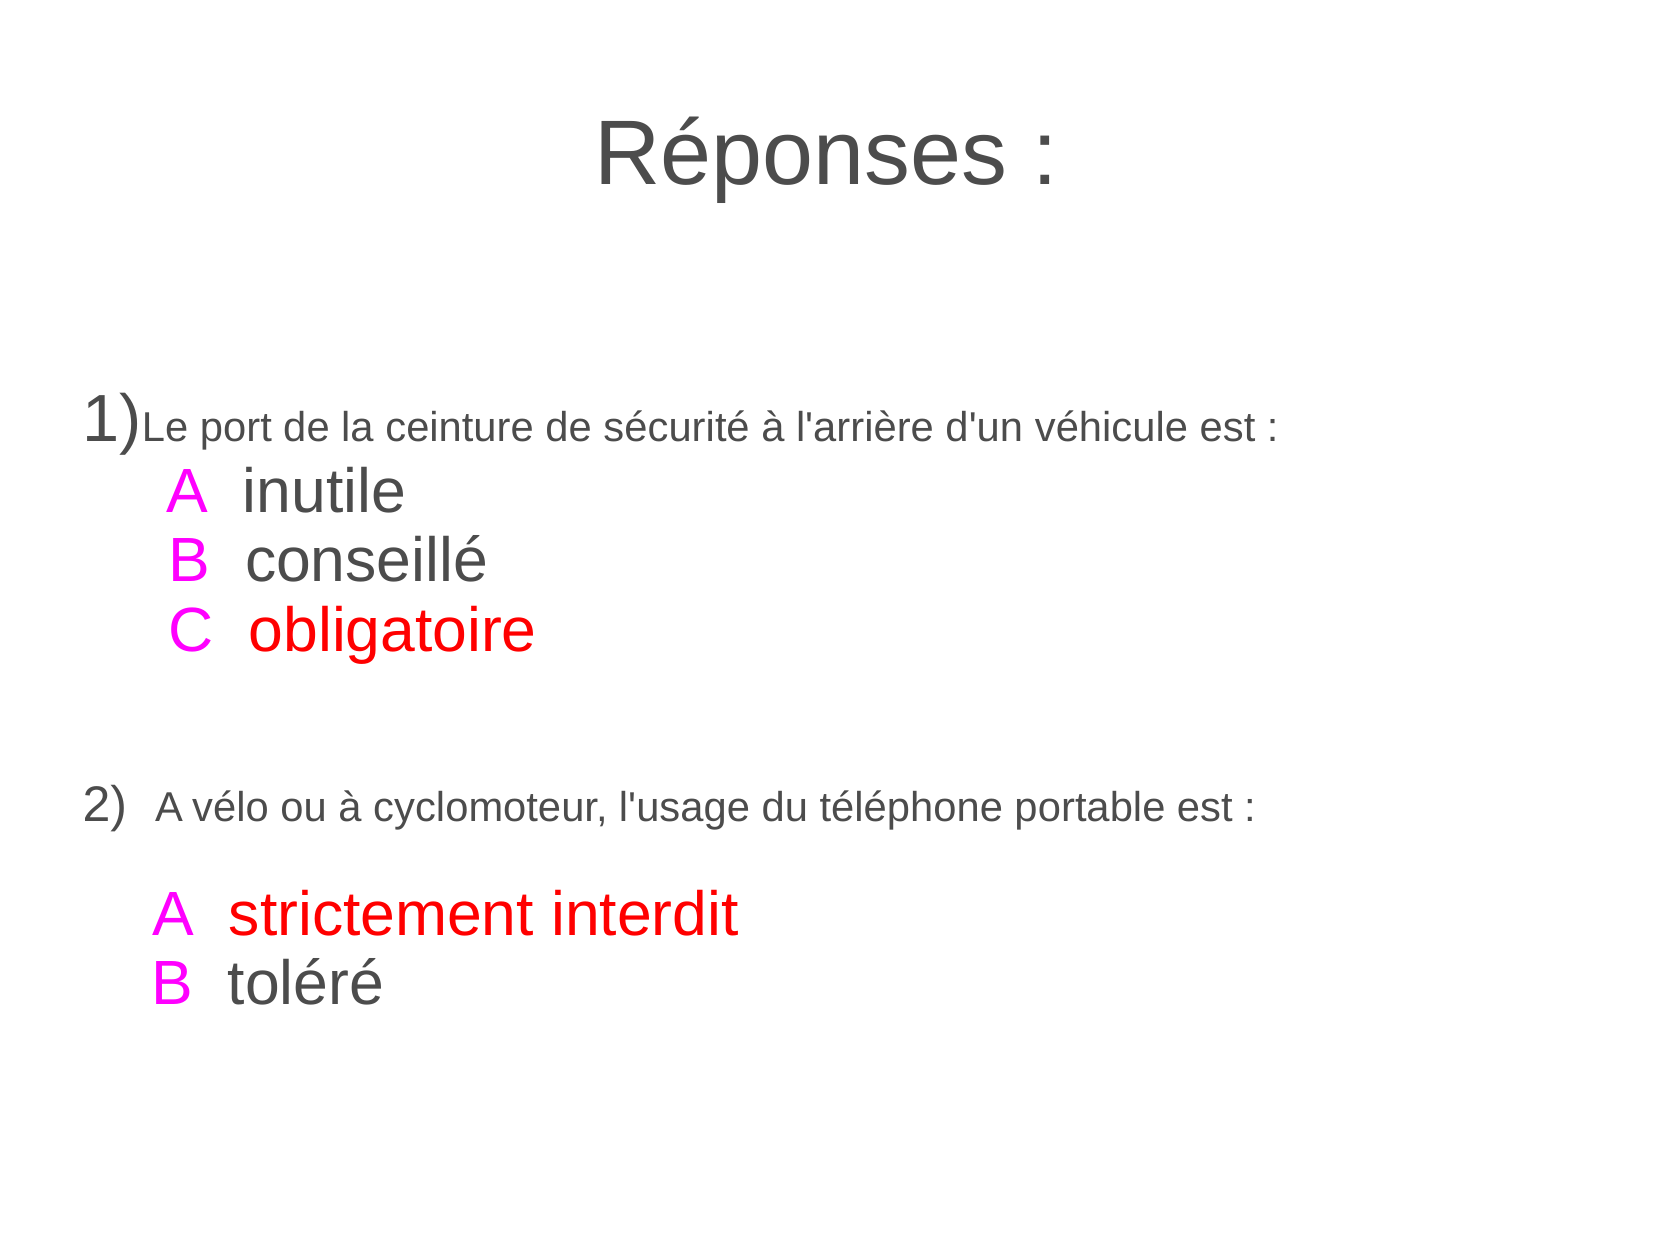

# Réponses :
1)Le port de la ceinture de sécurité à l'arrière d'un véhicule est :
 A inutile
 B conseillé
 C obligatoire
2) A vélo ou à cyclomoteur, l'usage du téléphone portable est :
 A strictement interdit
 B toléré